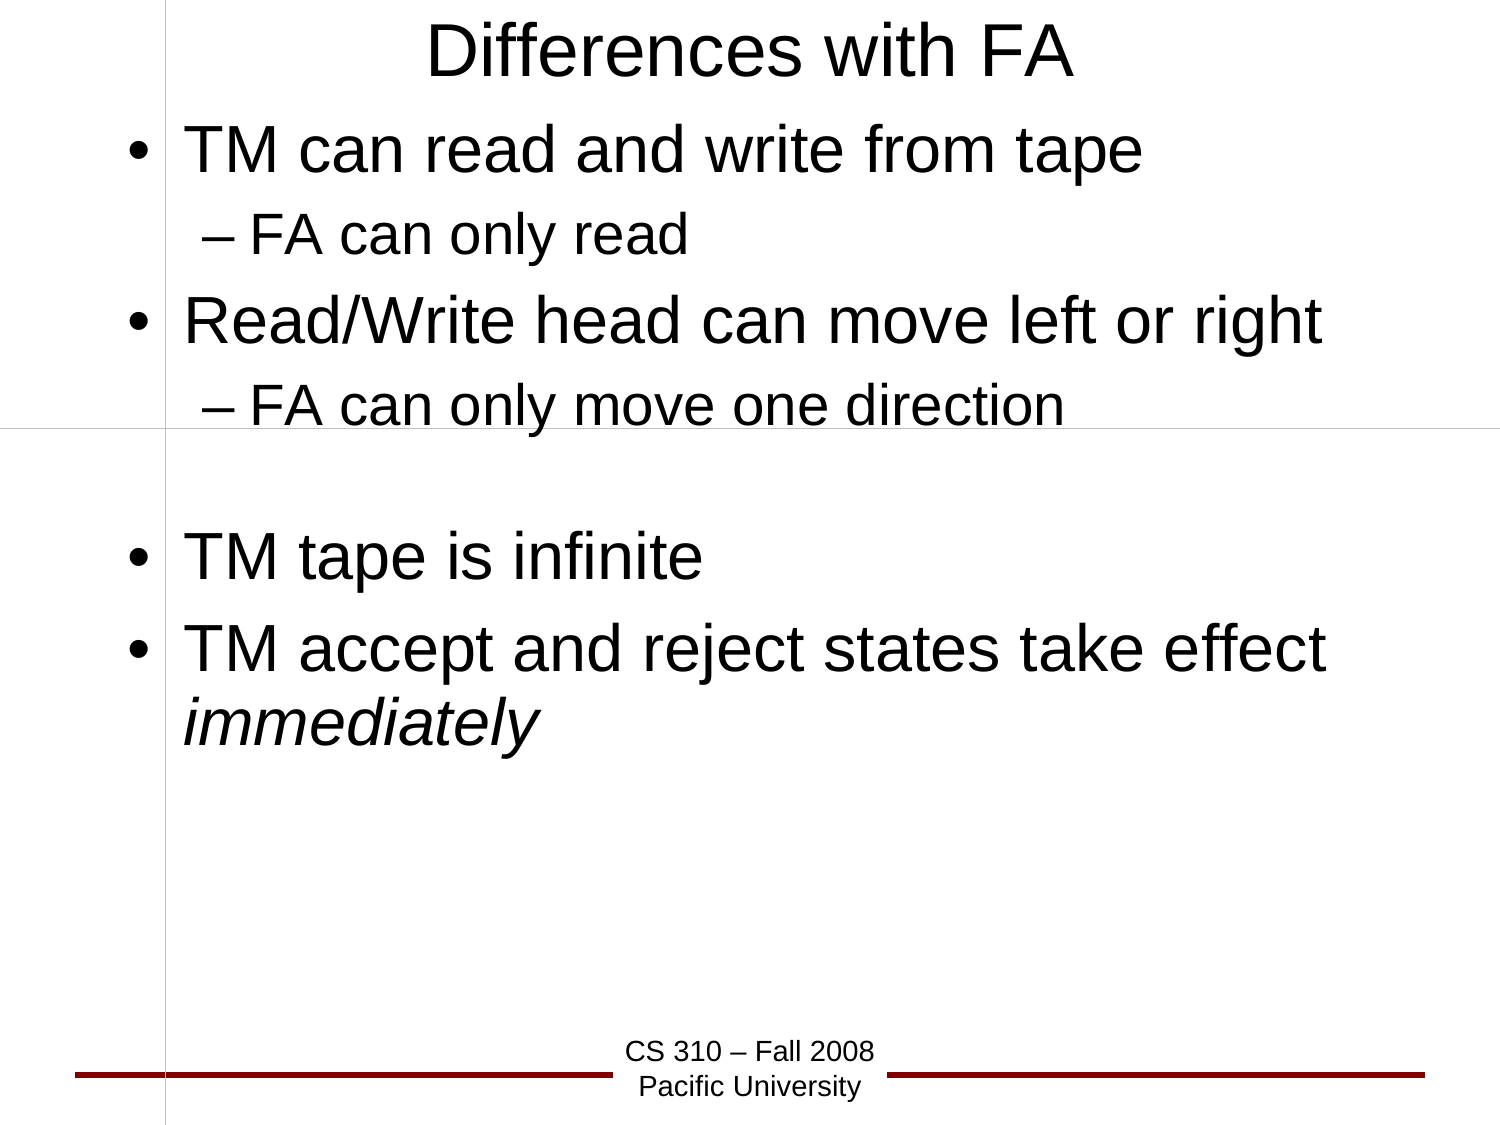

# Differences with FA
TM can read and write from tape
FA can only read
Read/Write head can move left or right
FA can only move one direction
TM tape is infinite
TM accept and reject states take effect immediately